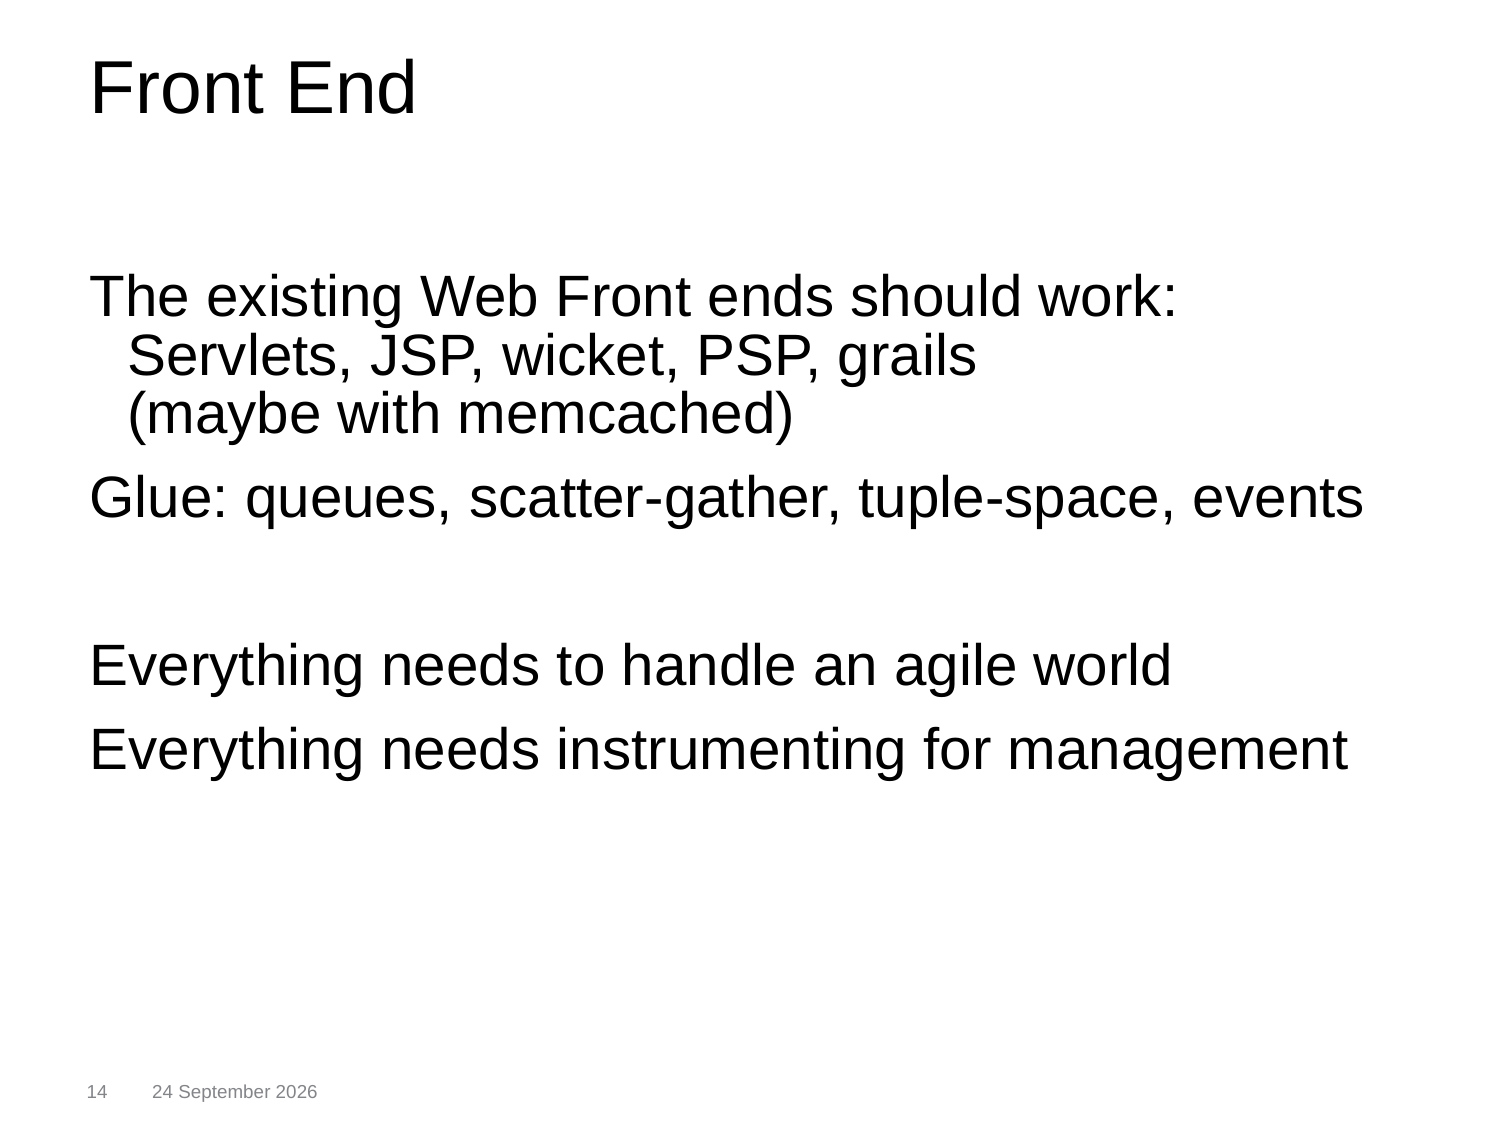

# Front End
The existing Web Front ends should work:
Servlets, JSP, wicket, PSP, grails
(maybe with memcached)
Glue: queues, scatter-gather, tuple-space, events
Everything needs to handle an agile world
Everything needs instrumenting for management